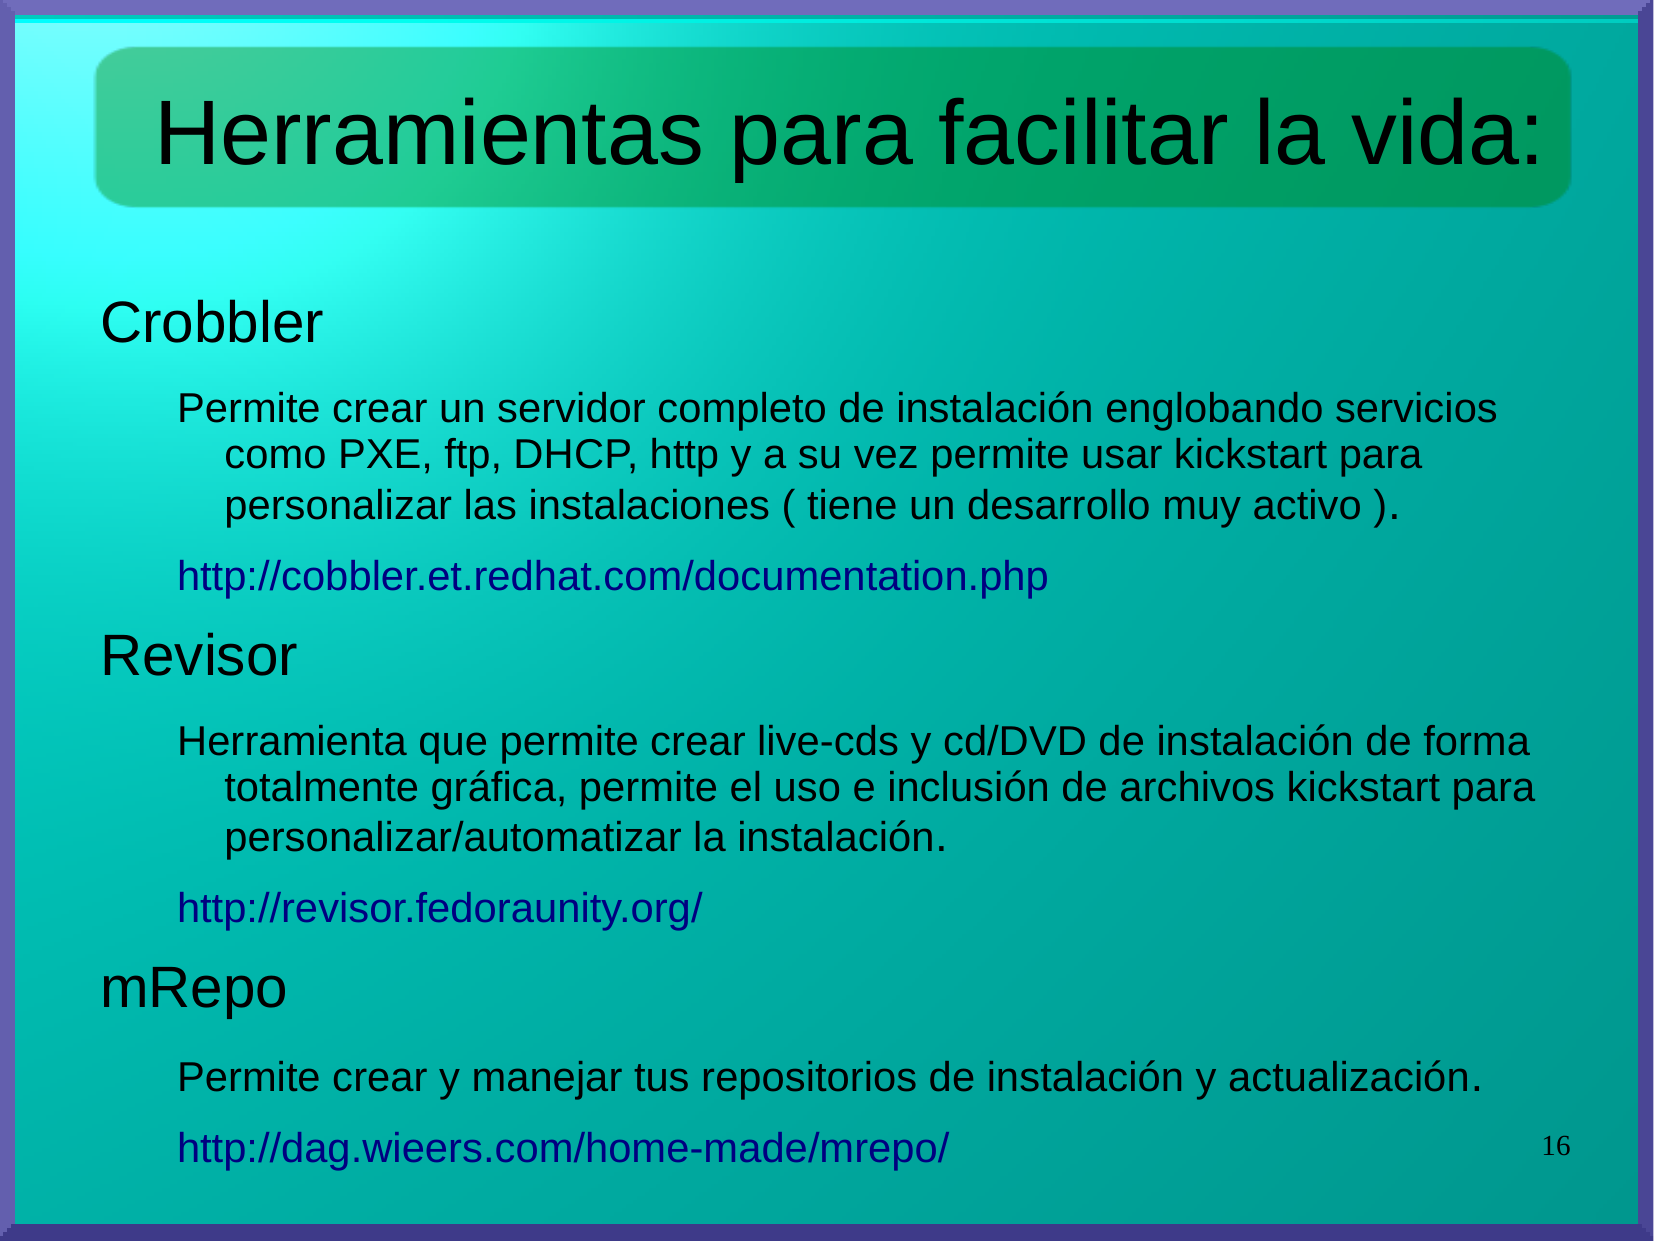

# Herramientas para facilitar la vida:
Crobbler
Permite crear un servidor completo de instalación englobando servicios como PXE, ftp, DHCP, http y a su vez permite usar kickstart para personalizar las instalaciones ( tiene un desarrollo muy activo ).
http://cobbler.et.redhat.com/documentation.php
Revisor
Herramienta que permite crear live-cds y cd/DVD de instalación de forma totalmente gráfica, permite el uso e inclusión de archivos kickstart para personalizar/automatizar la instalación.
http://revisor.fedoraunity.org/
mRepo
Permite crear y manejar tus repositorios de instalación y actualización.
http://dag.wieers.com/home-made/mrepo/
16